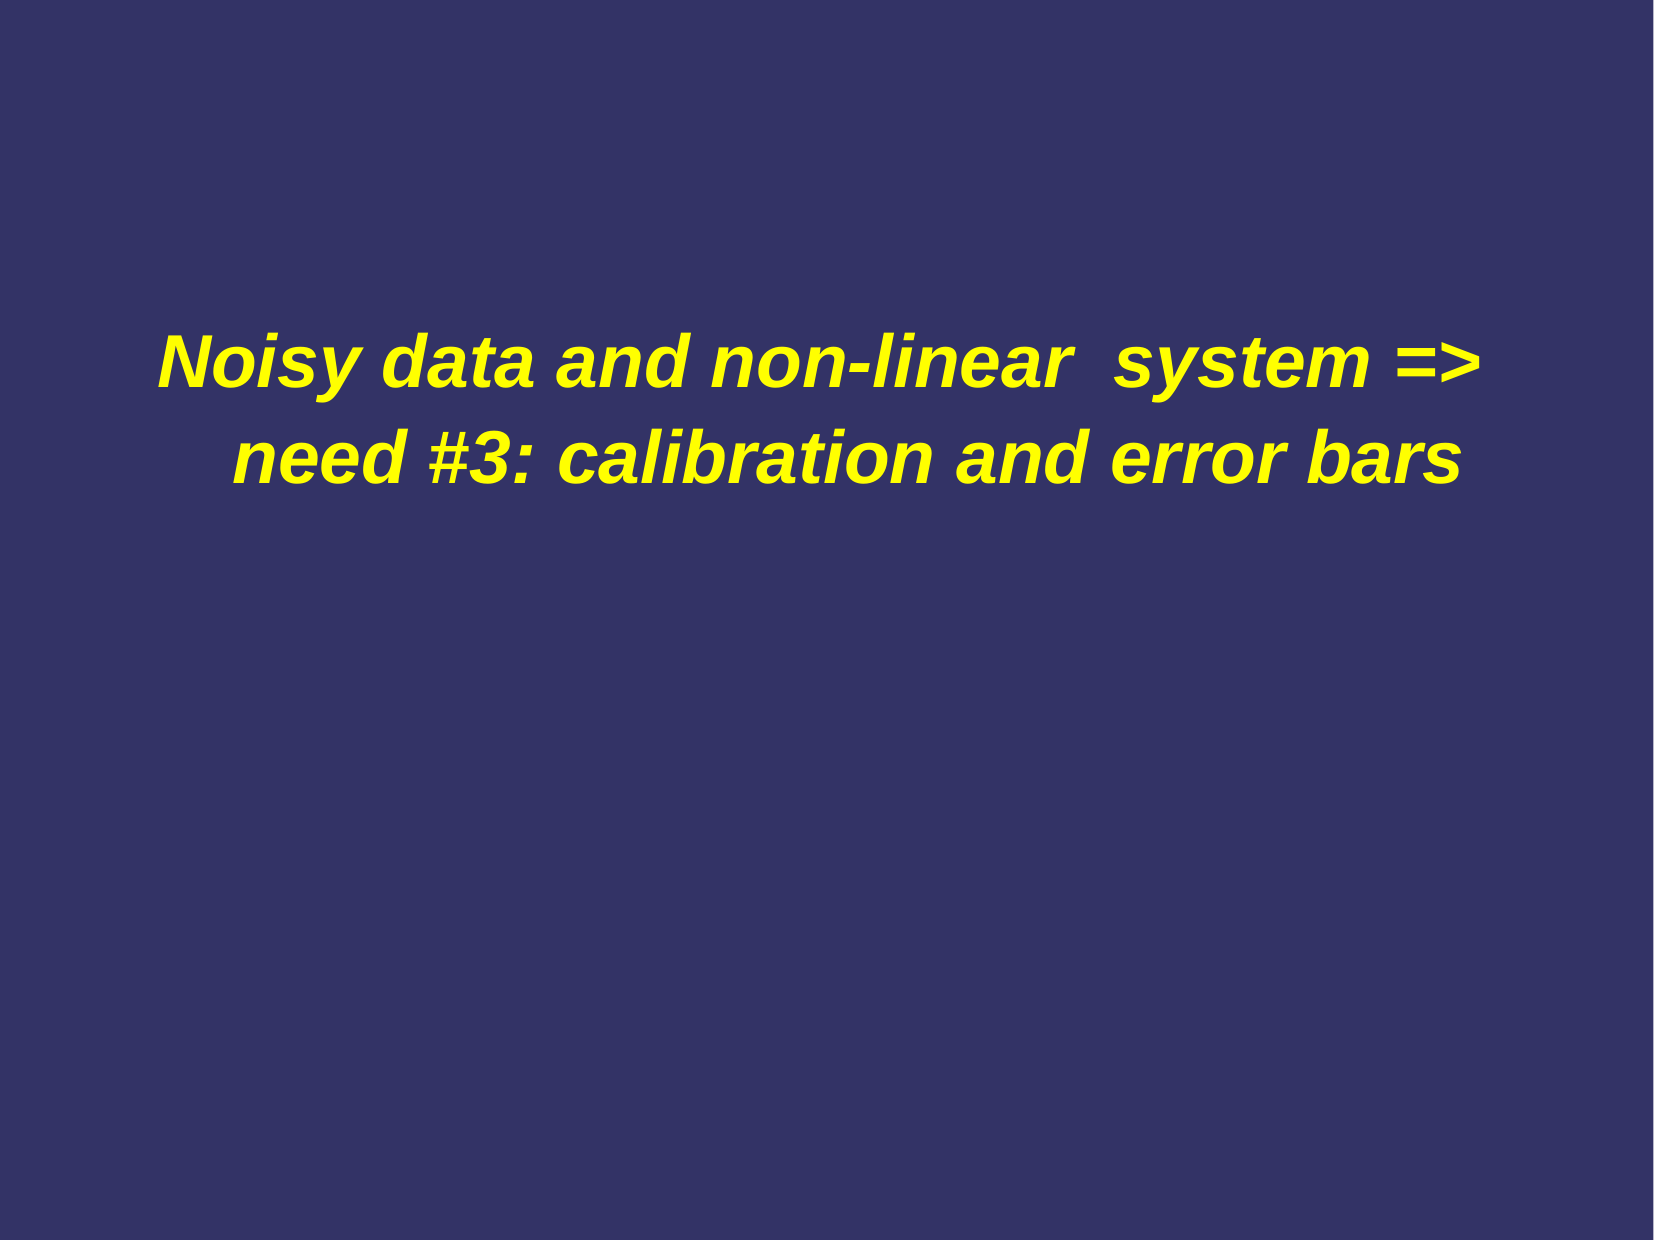

# Noisy data and non-linear system => need #3: calibration and error bars